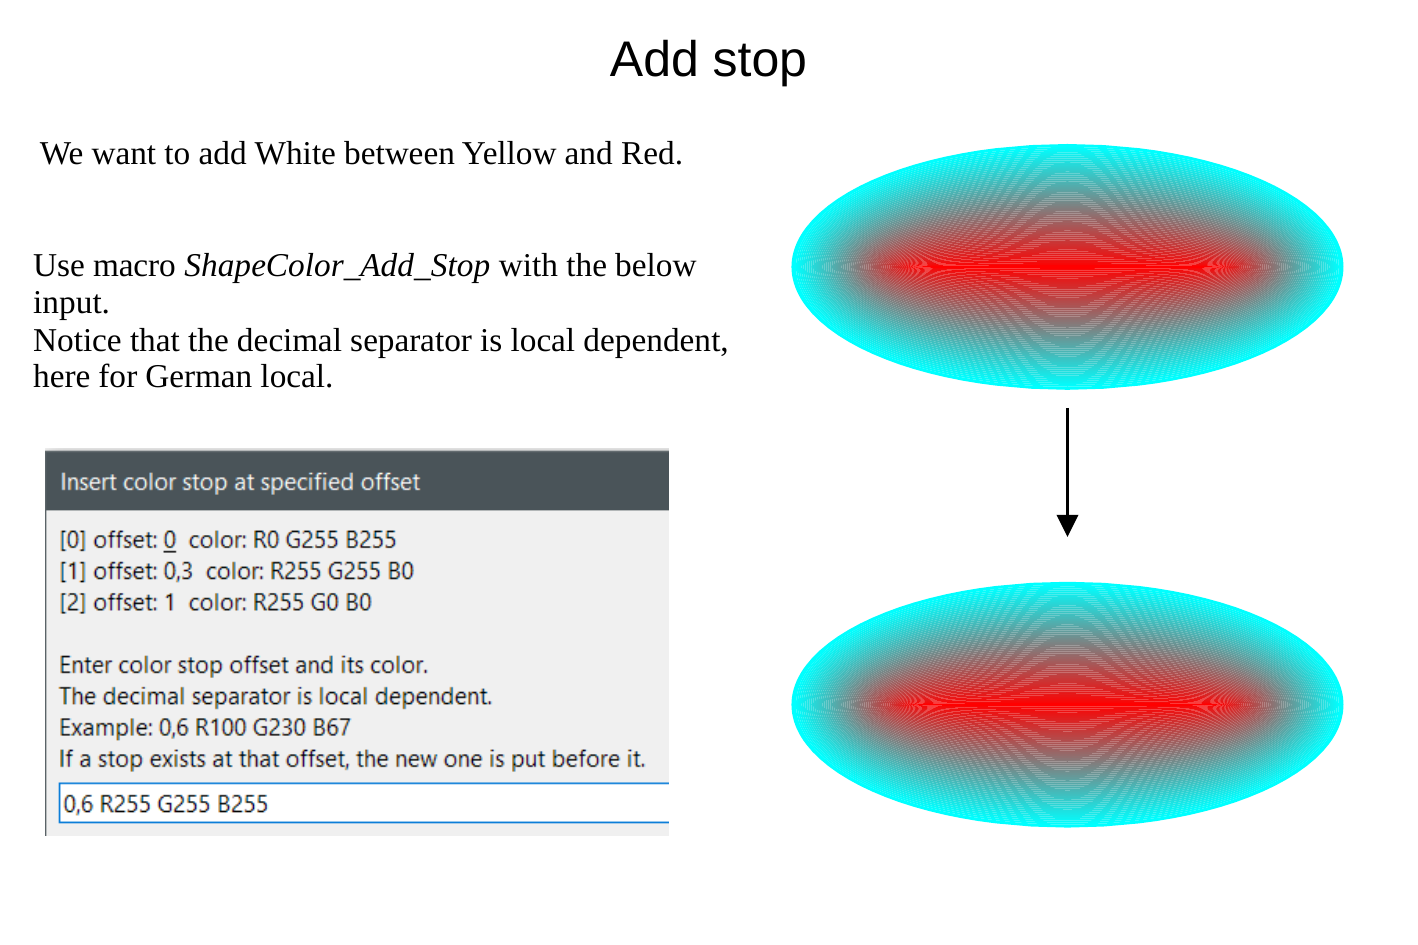

# Add stop
We want to add White between Yellow and Red.
Use macro ShapeColor_Add_Stop with the below input.
Notice that the decimal separator is local dependent, here for German local.